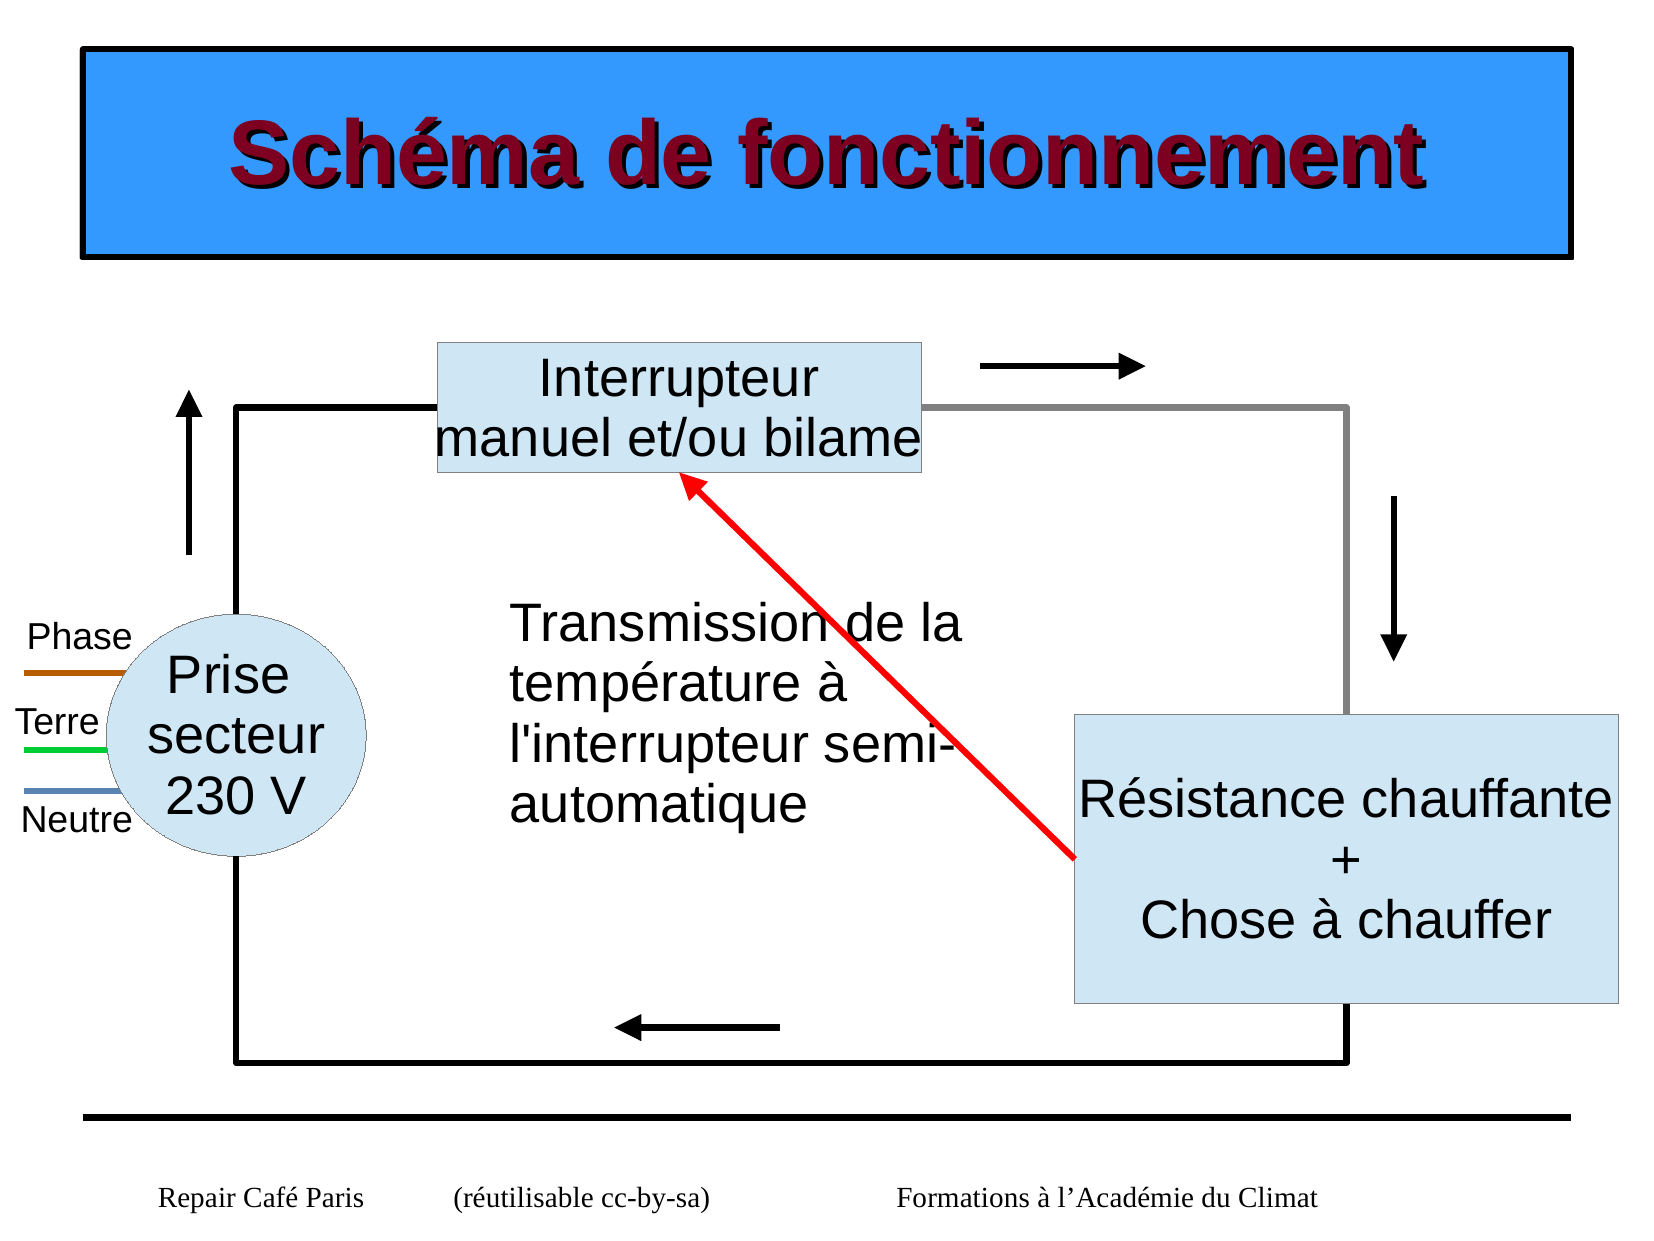

# Schéma de fonctionnement
Interrupteur
manuel et/ou bilame
Transmission de la température à l'interrupteur semi-automatique
Phase
Prise
secteur
230 V
Terre
Résistance chauffante
+
Chose à chauffer
Neutre